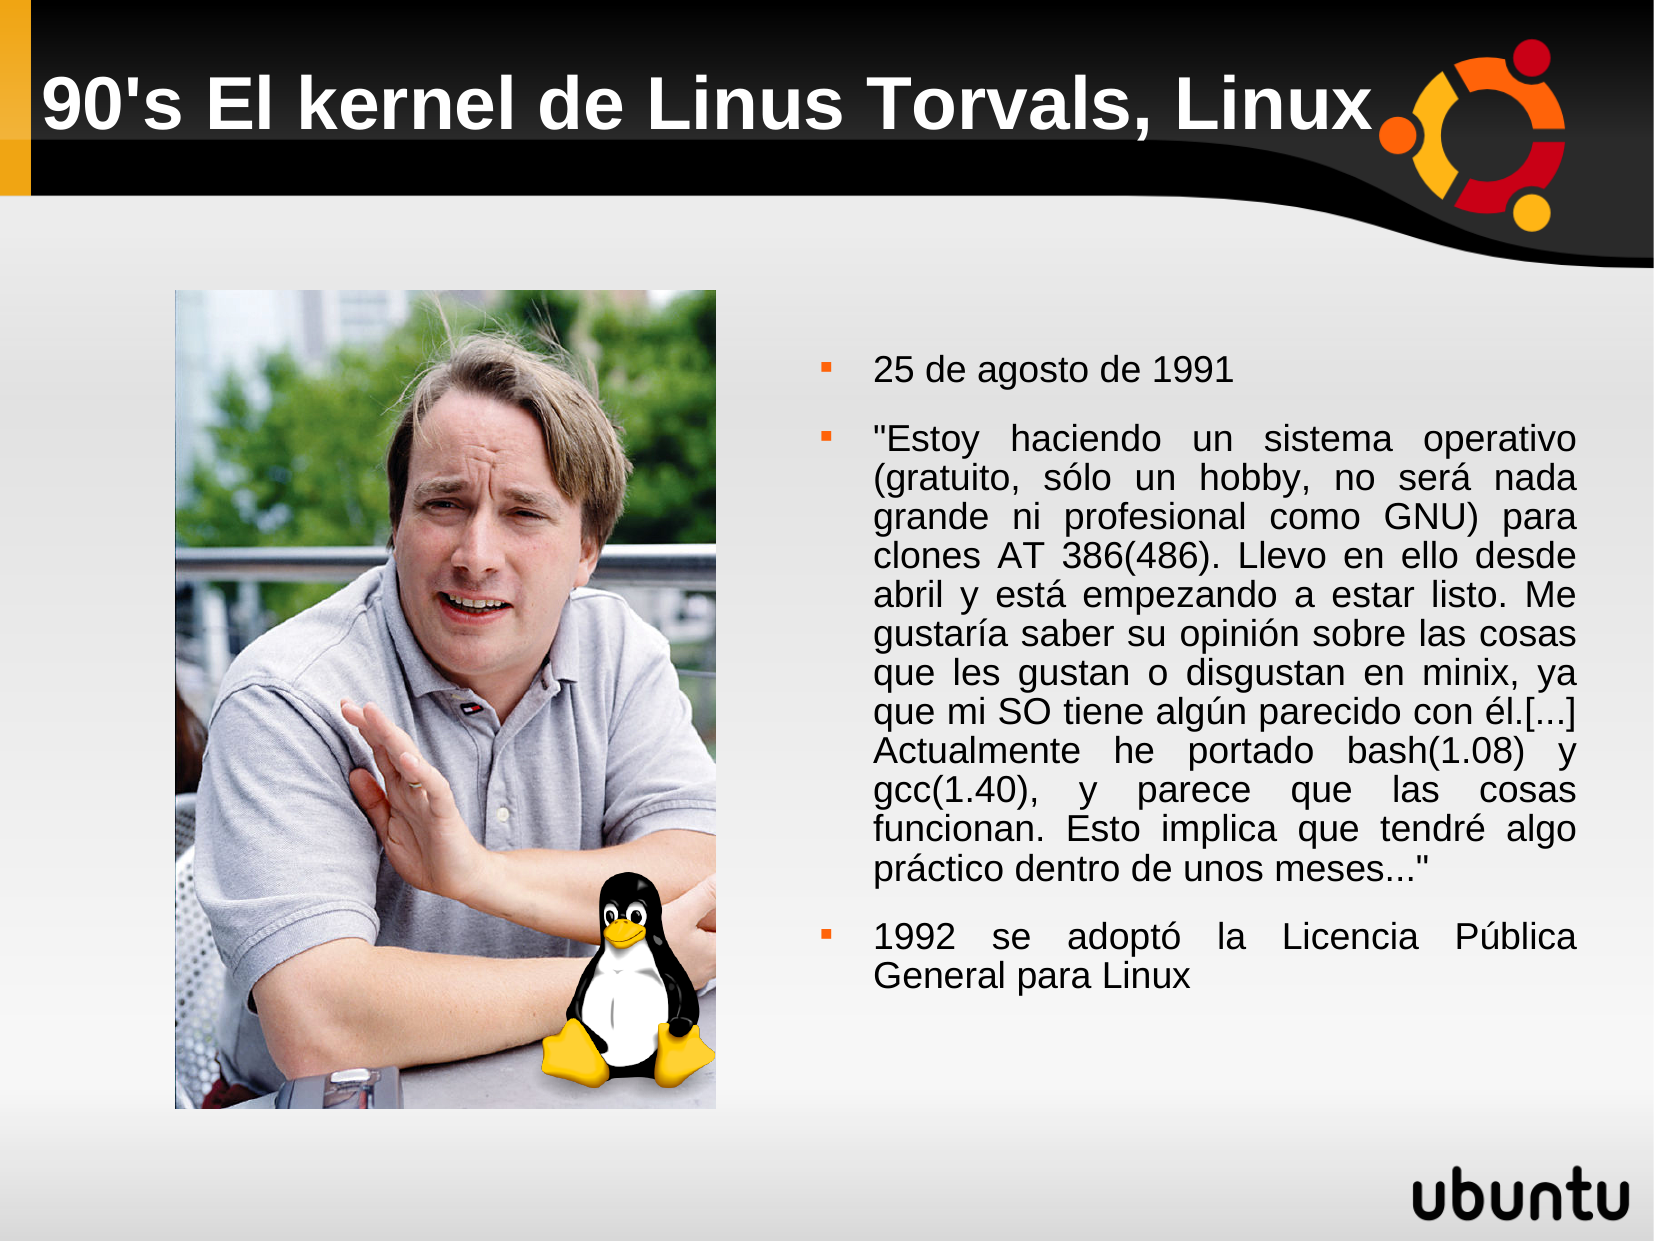

# 90's El kernel de Linus Torvals, Linux
25 de agosto de 1991
"Estoy haciendo un sistema operativo (gratuito, sólo un hobby, no será nada grande ni profesional como GNU) para clones AT 386(486). Llevo en ello desde abril y está empezando a estar listo. Me gustaría saber su opinión sobre las cosas que les gustan o disgustan en minix, ya que mi SO tiene algún parecido con él.[...] Actualmente he portado bash(1.08) y gcc(1.40), y parece que las cosas funcionan. Esto implica que tendré algo práctico dentro de unos meses..."
1992 se adoptó la Licencia Pública General para Linux